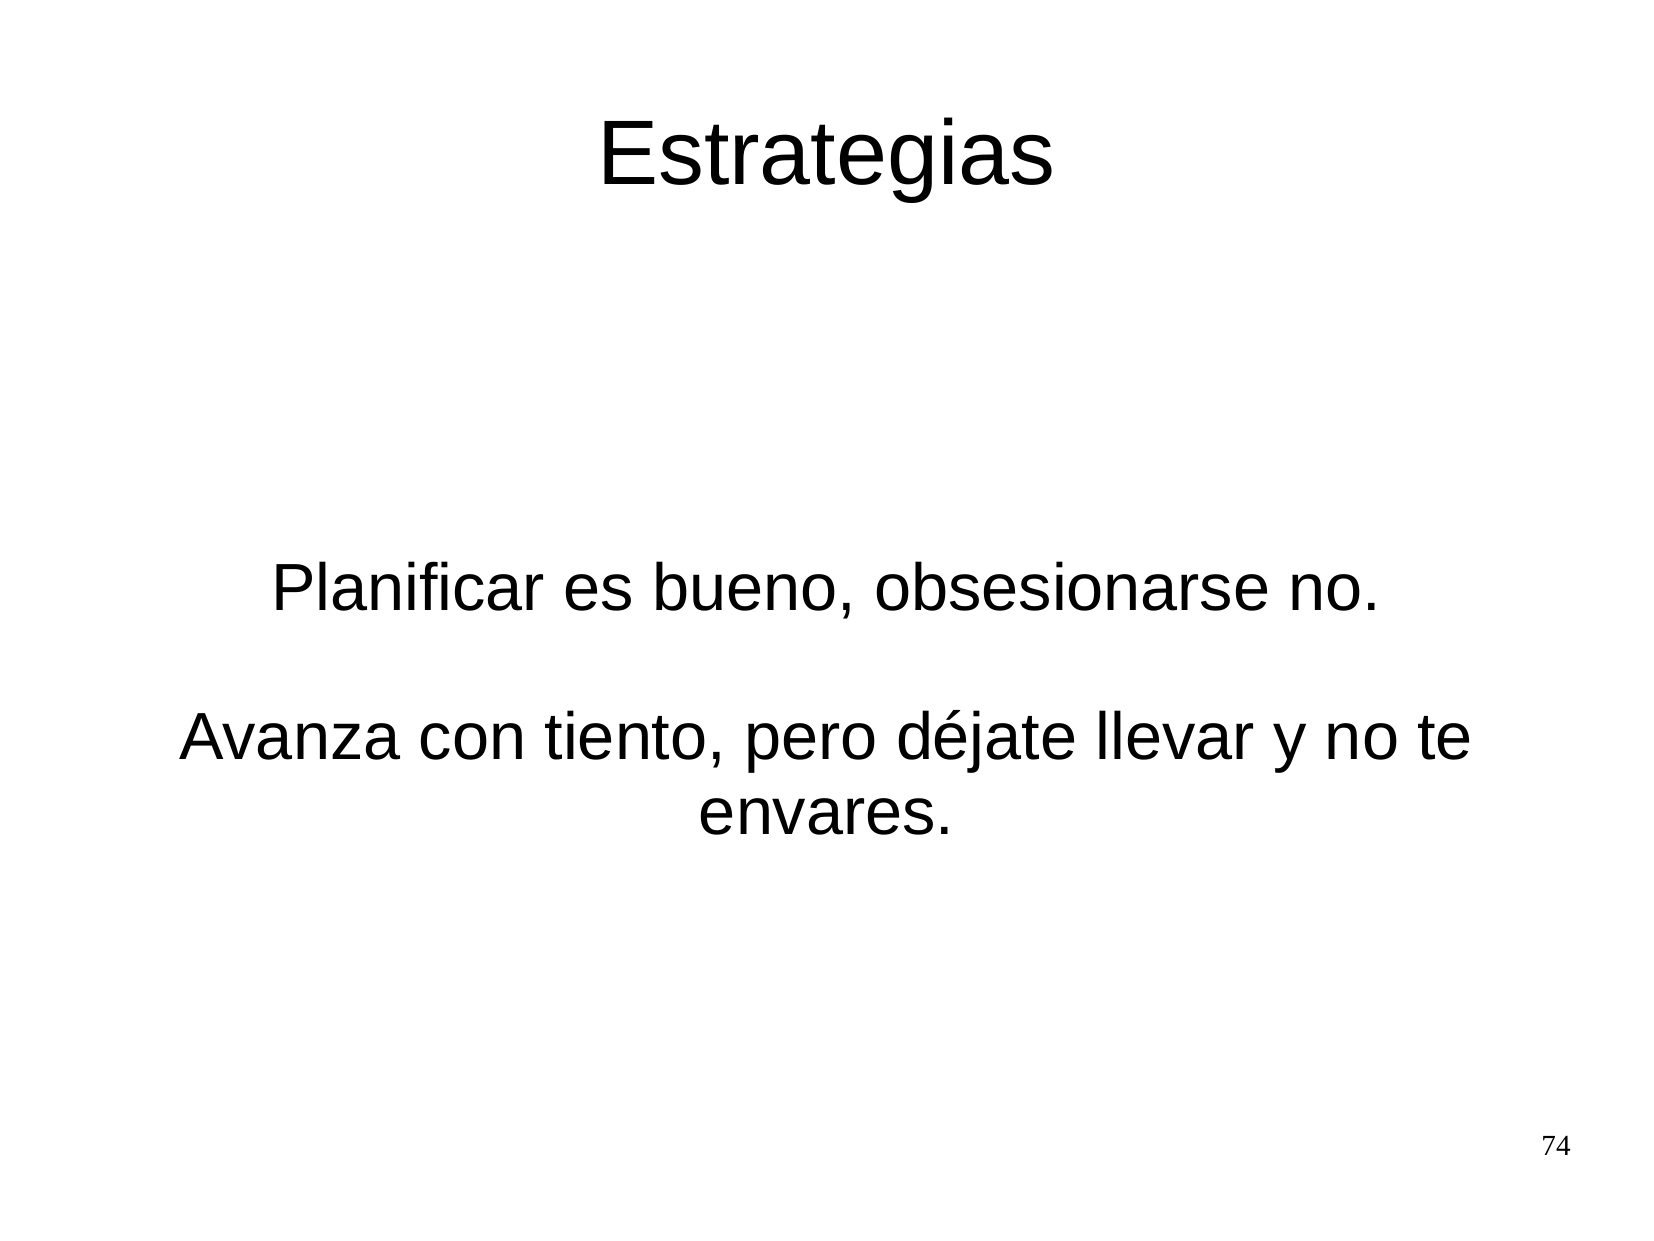

# Estrategias
Planificar es bueno, obsesionarse no.
Avanza con tiento, pero déjate llevar y no te envares.
74